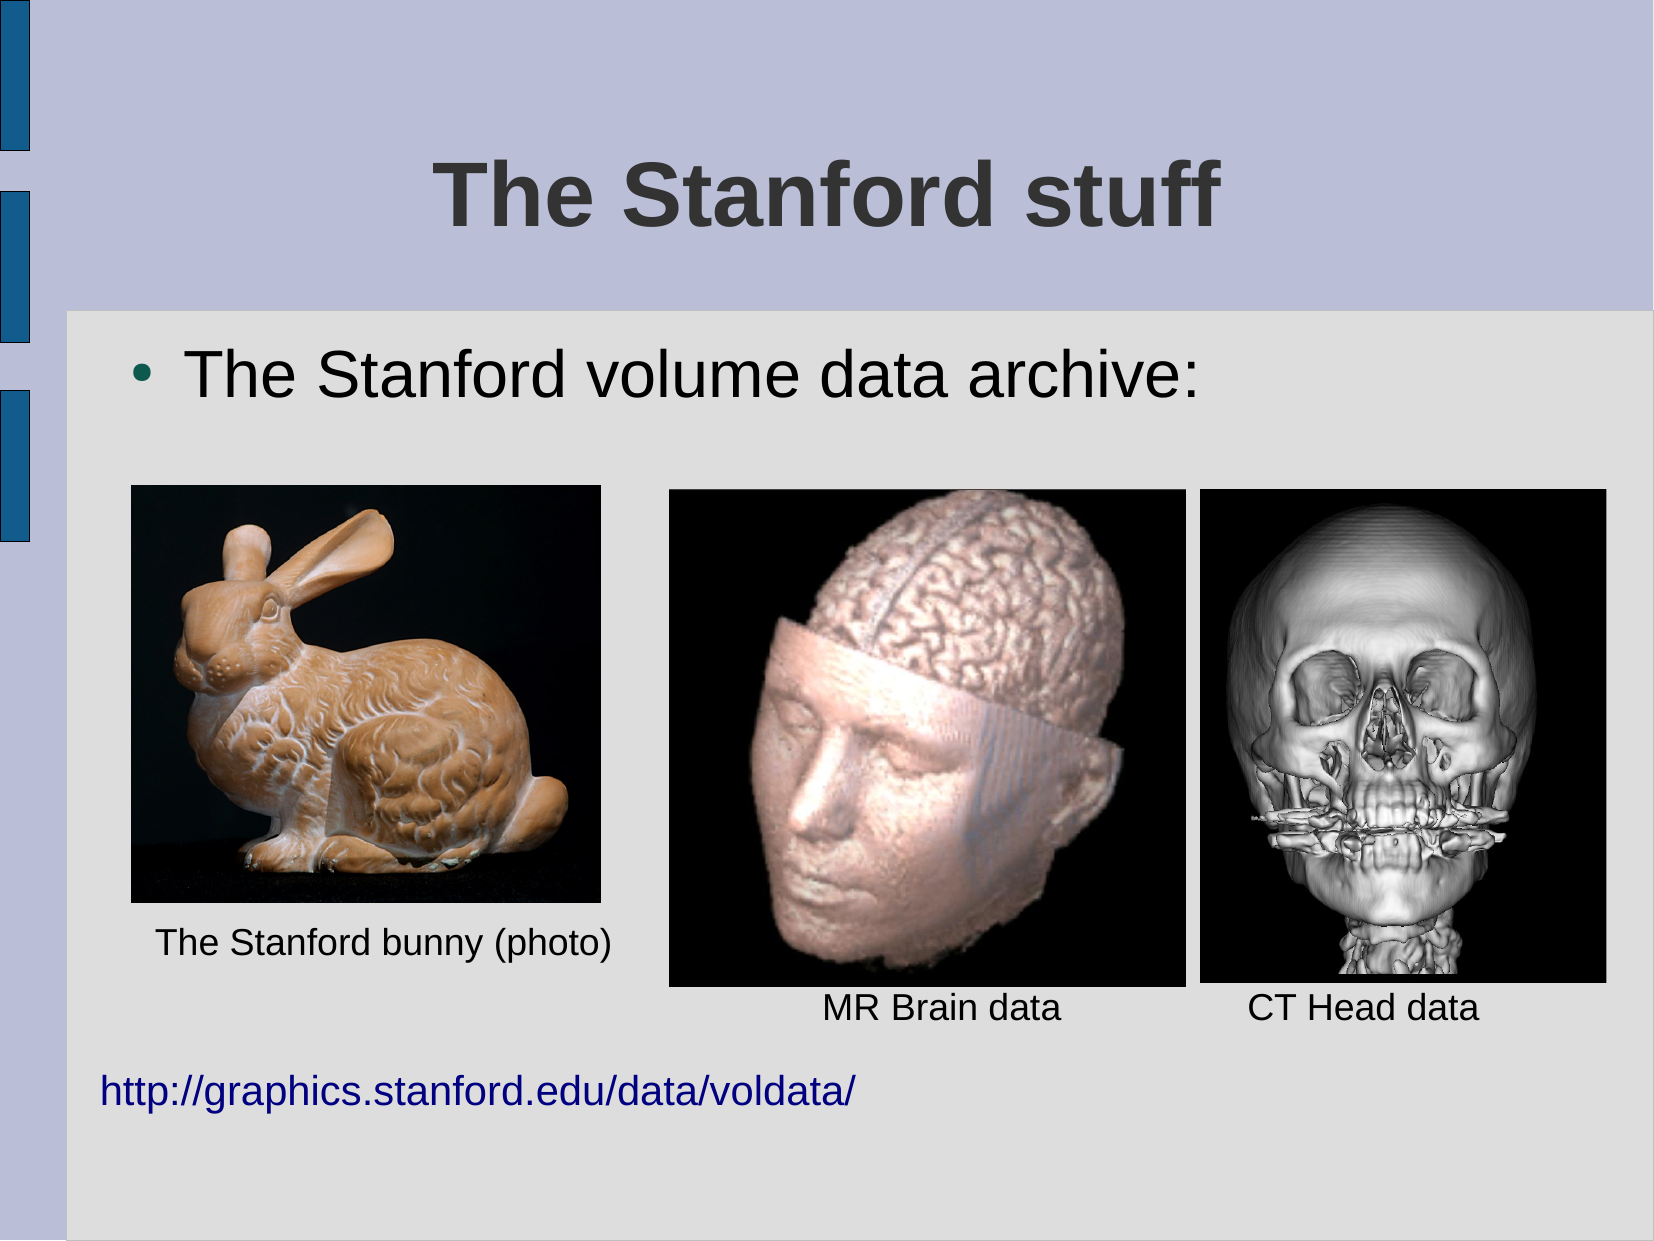

# The Stanford stuff
The Stanford volume data archive:
The Stanford bunny (photo)
MR Brain data
CT Head data
http://graphics.stanford.edu/data/voldata/